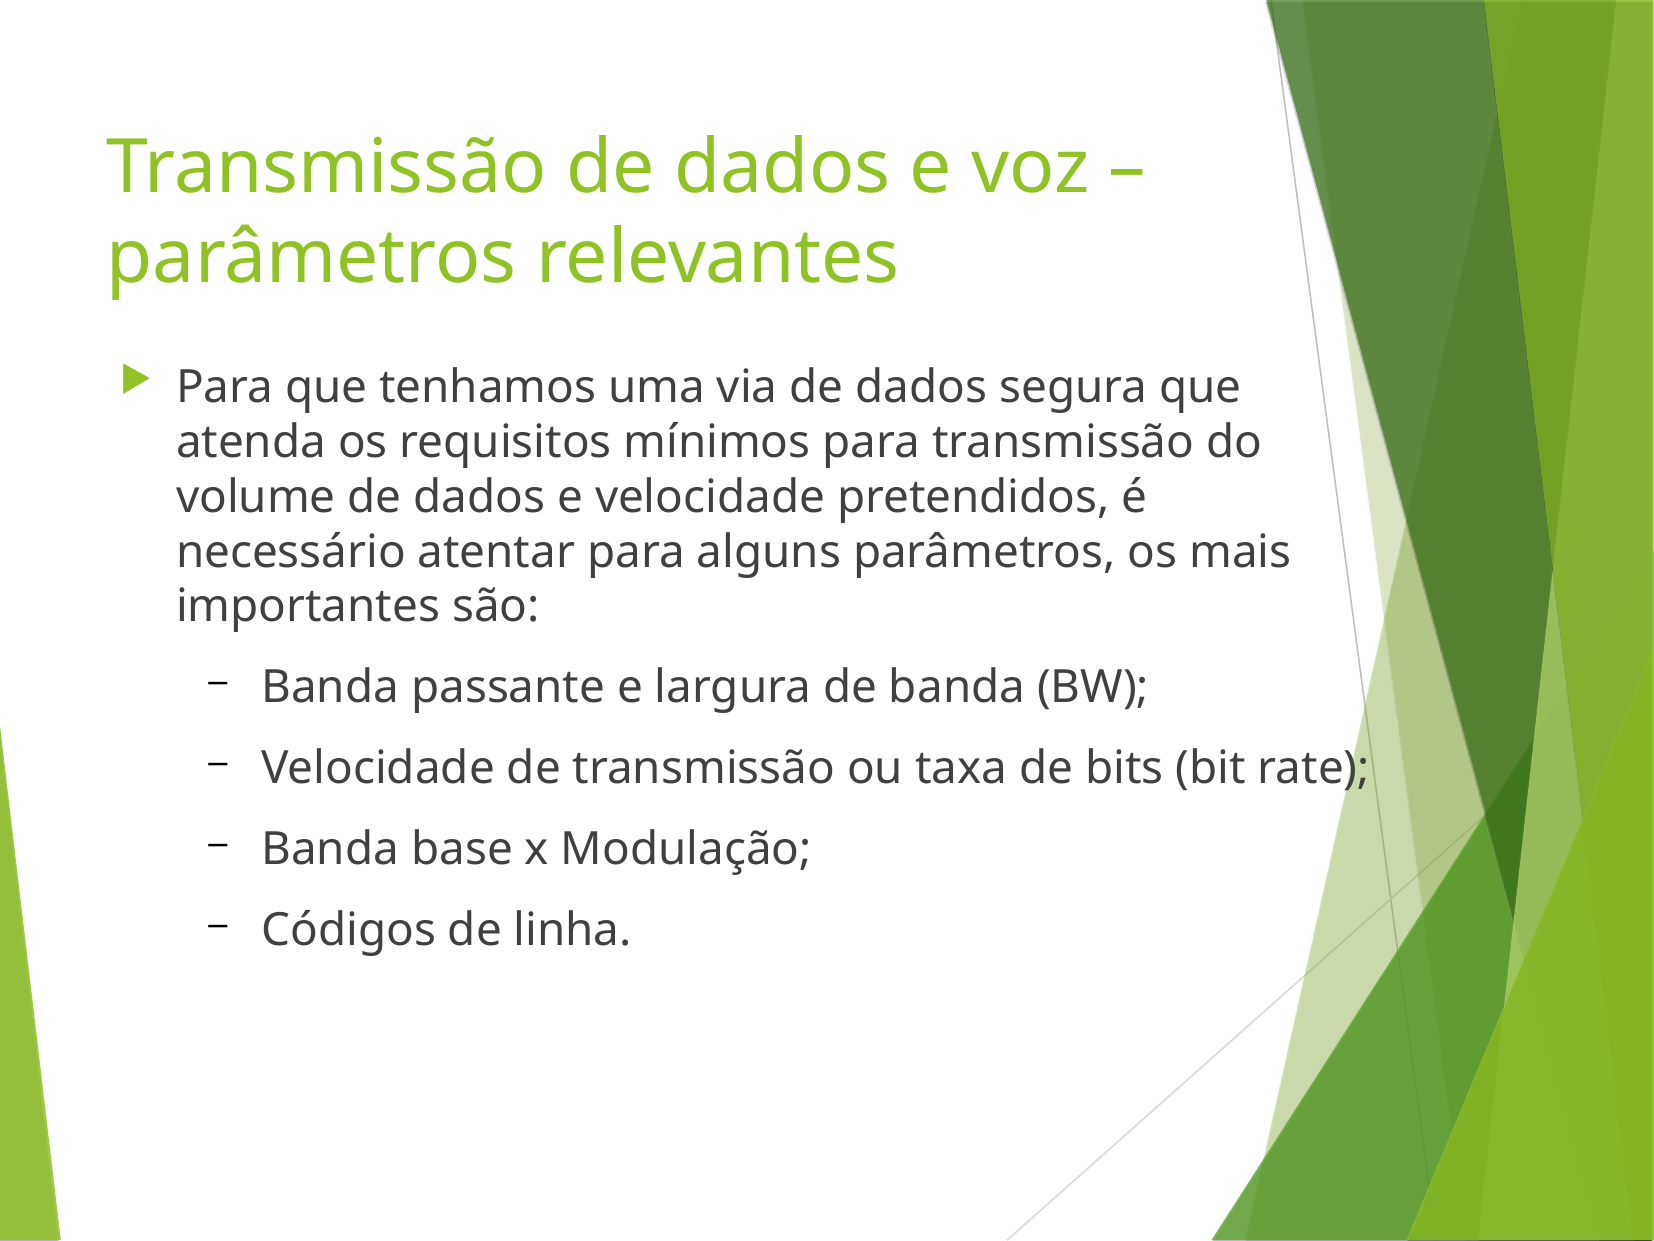

# Transmissão de dados e voz – parâmetros relevantes
Para que tenhamos uma via de dados segura que atenda os requisitos mínimos para transmissão do volume de dados e velocidade pretendidos, é necessário atentar para alguns parâmetros, os mais importantes são:
Banda passante e largura de banda (BW);
Velocidade de transmissão ou taxa de bits (bit rate);
Banda base x Modulação;
Códigos de linha.